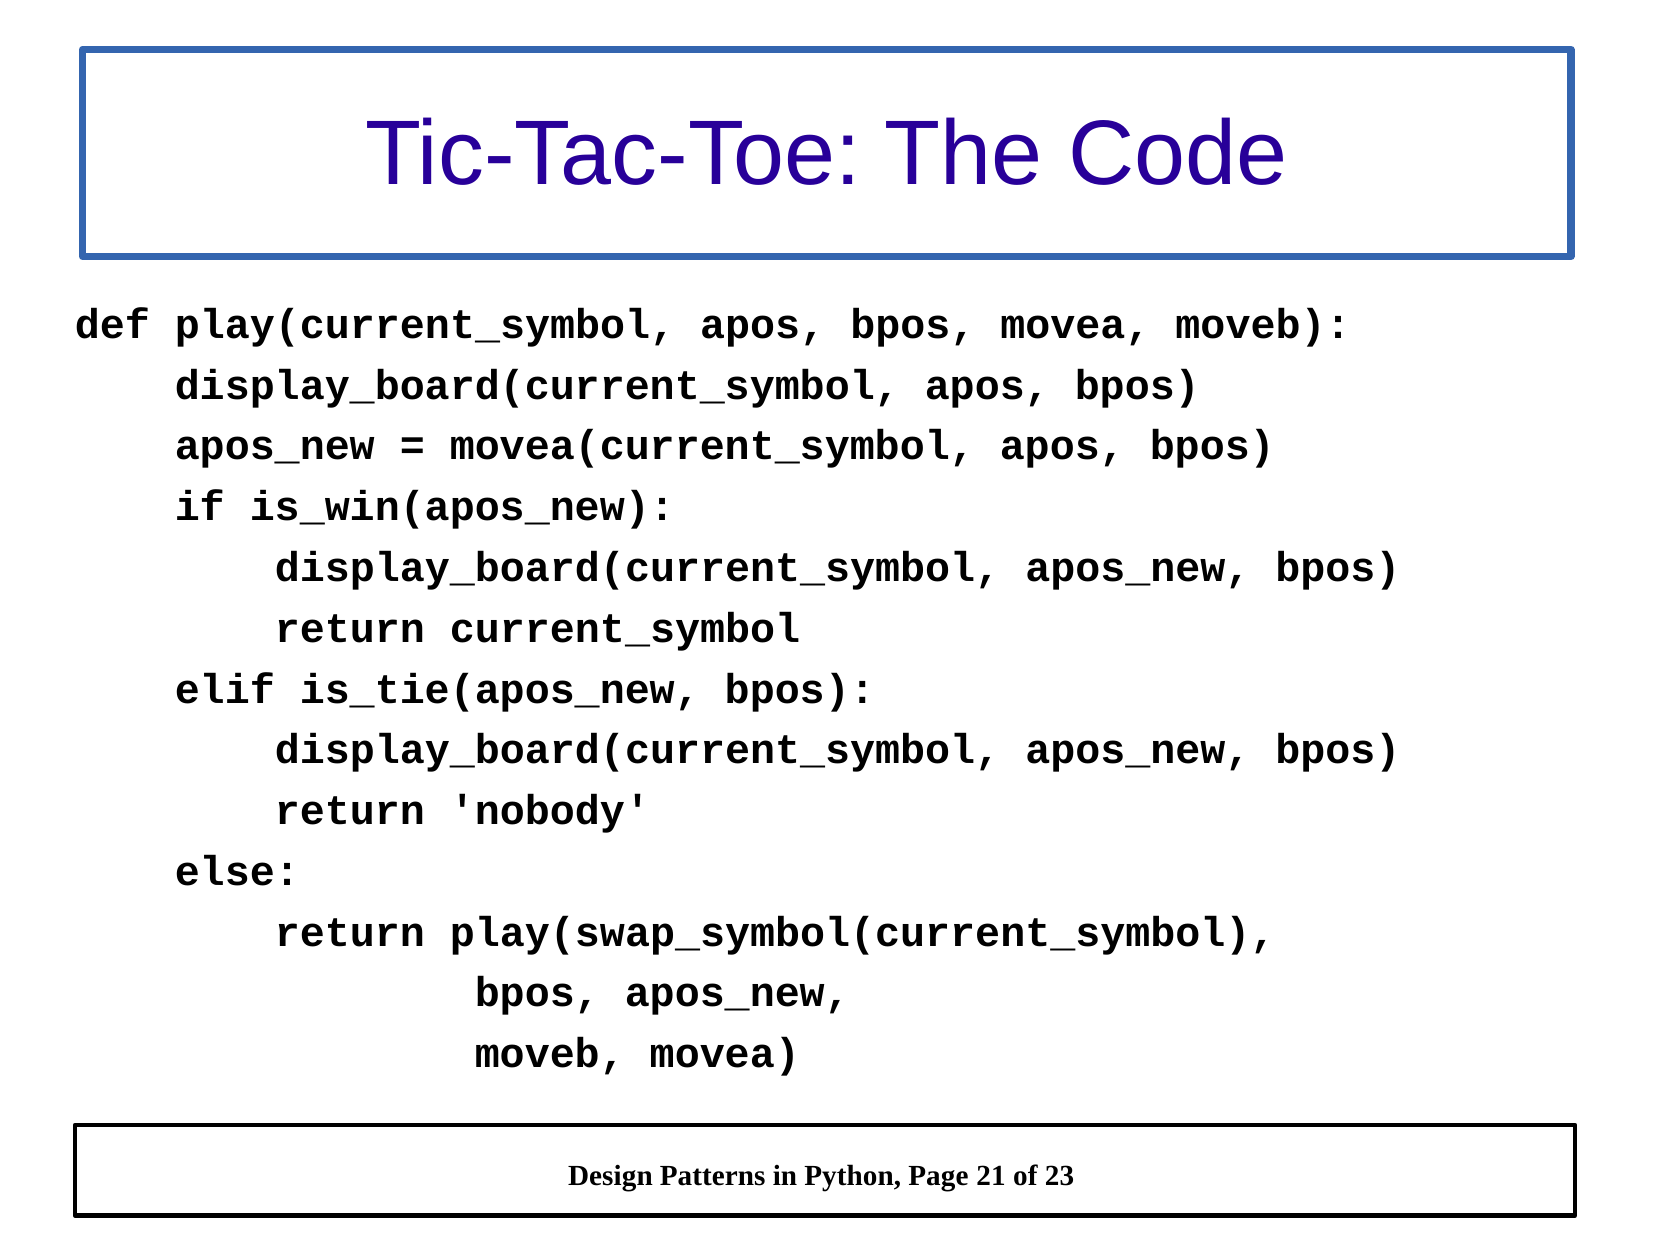

# Tic-Tac-Toe: The Code
def play(current_symbol, apos, bpos, movea, moveb):
 display_board(current_symbol, apos, bpos)
 apos_new = movea(current_symbol, apos, bpos)
 if is_win(apos_new):
 display_board(current_symbol, apos_new, bpos)
 return current_symbol
 elif is_tie(apos_new, bpos):
 display_board(current_symbol, apos_new, bpos)
 return 'nobody'
 else:
 return play(swap_symbol(current_symbol),
 bpos, apos_new,
 moveb, movea)